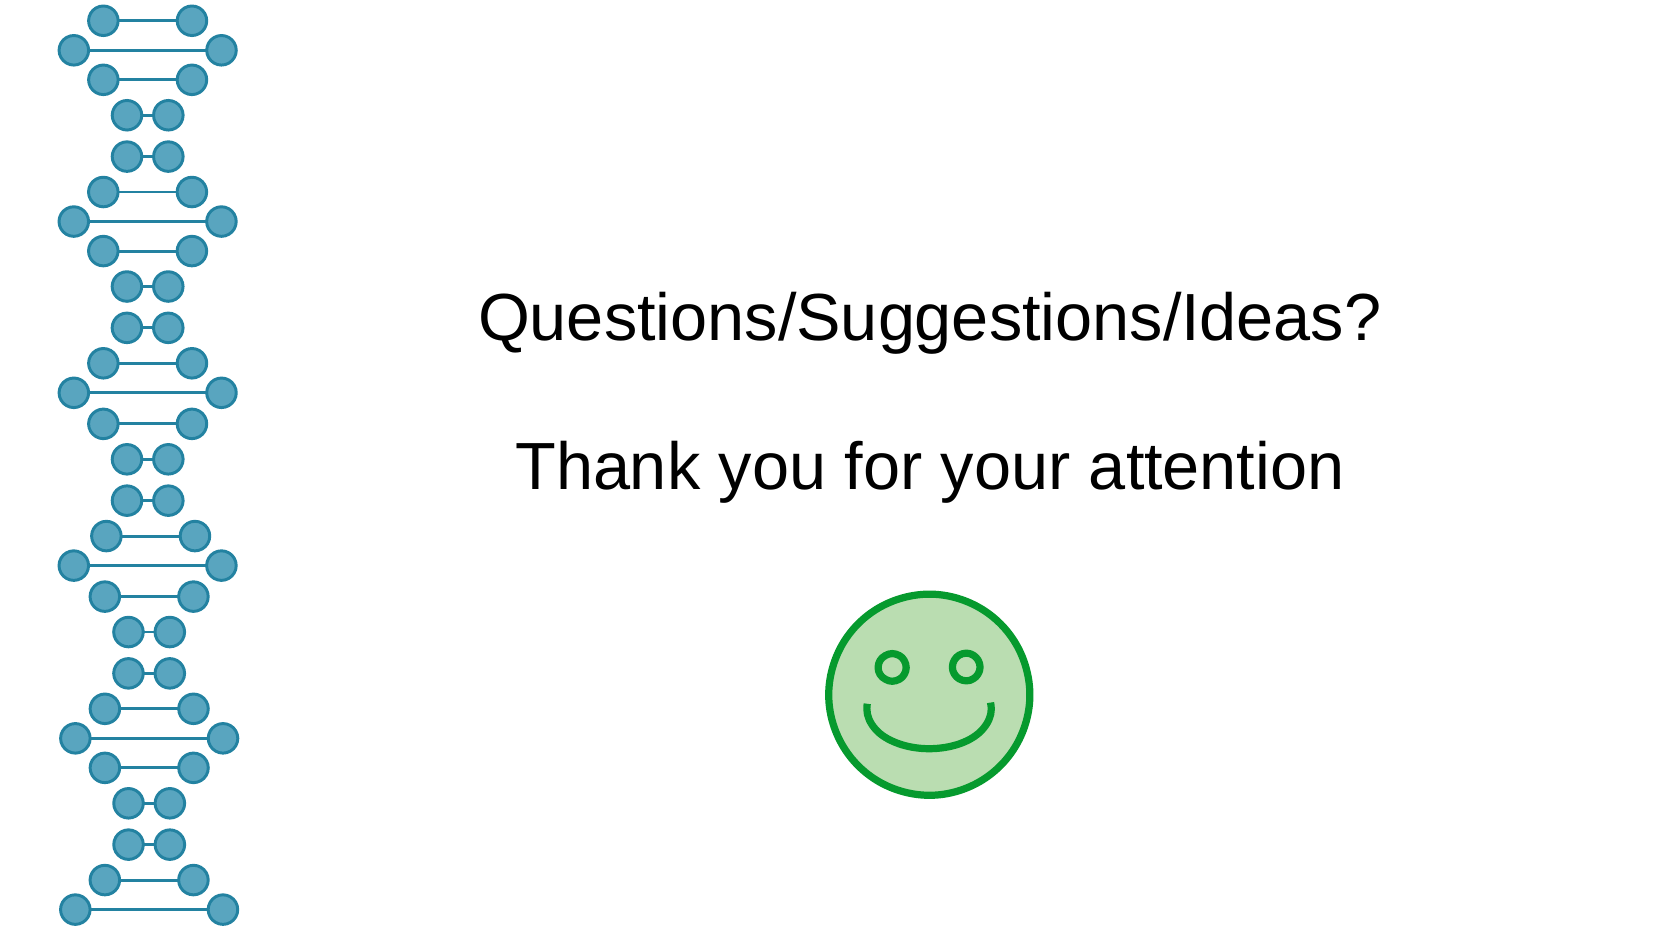

# Questions/Suggestions/Ideas?
Thank you for your attention